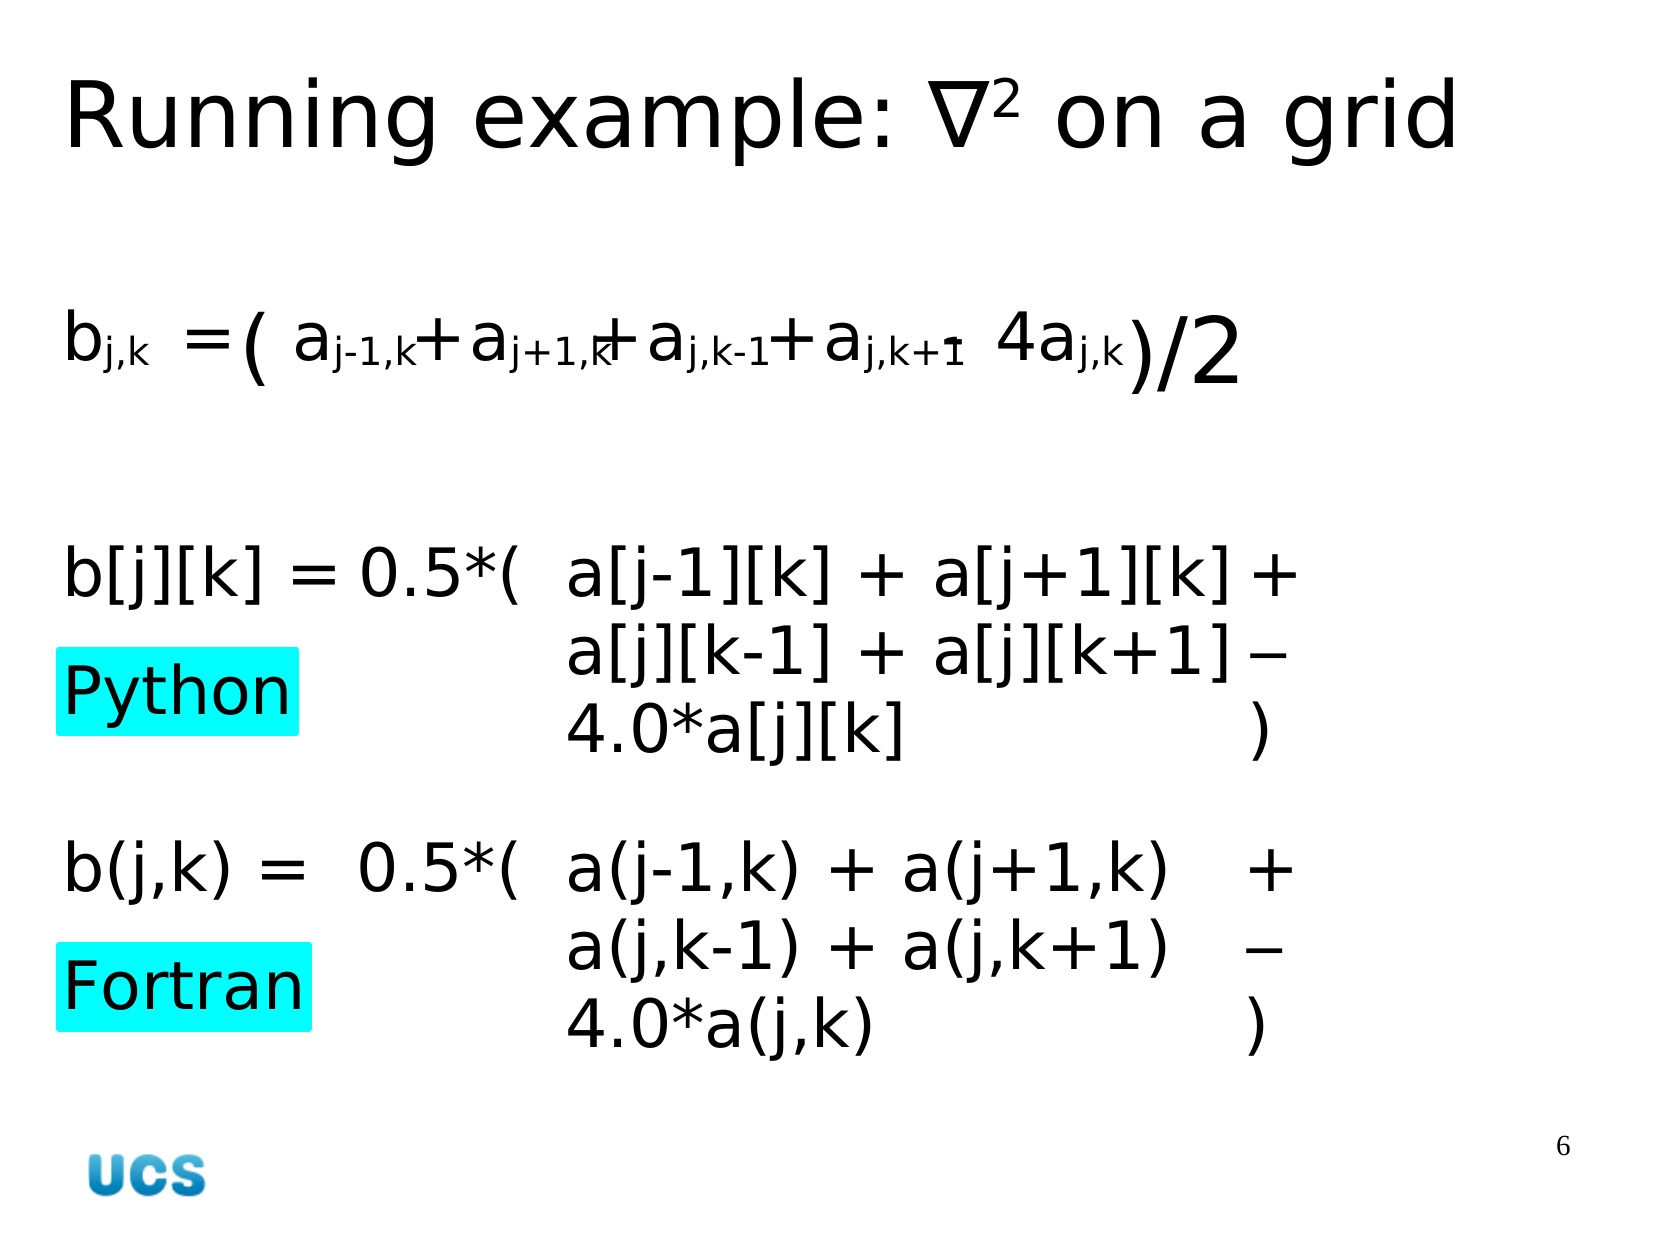

Running example: ∇2 on a grid
bj,k
=
(
aj,k-1
+
)/2
aj-1,k
+
aj,k+1
-
aj+1,k
+
4aj,k
b[j][k] =	0.5*(	a[j-1][k] + a[j+1][k]	+
		a[j][k-1] + a[j][k+1]	‒
		4.0*a[j][k]	)
Python
b(j,k) =	0.5*(	a(j-1,k) + a(j+1,k)	+
		a(j,k-1) + a(j,k+1)	‒
		4.0*a(j,k)	)
Fortran
6